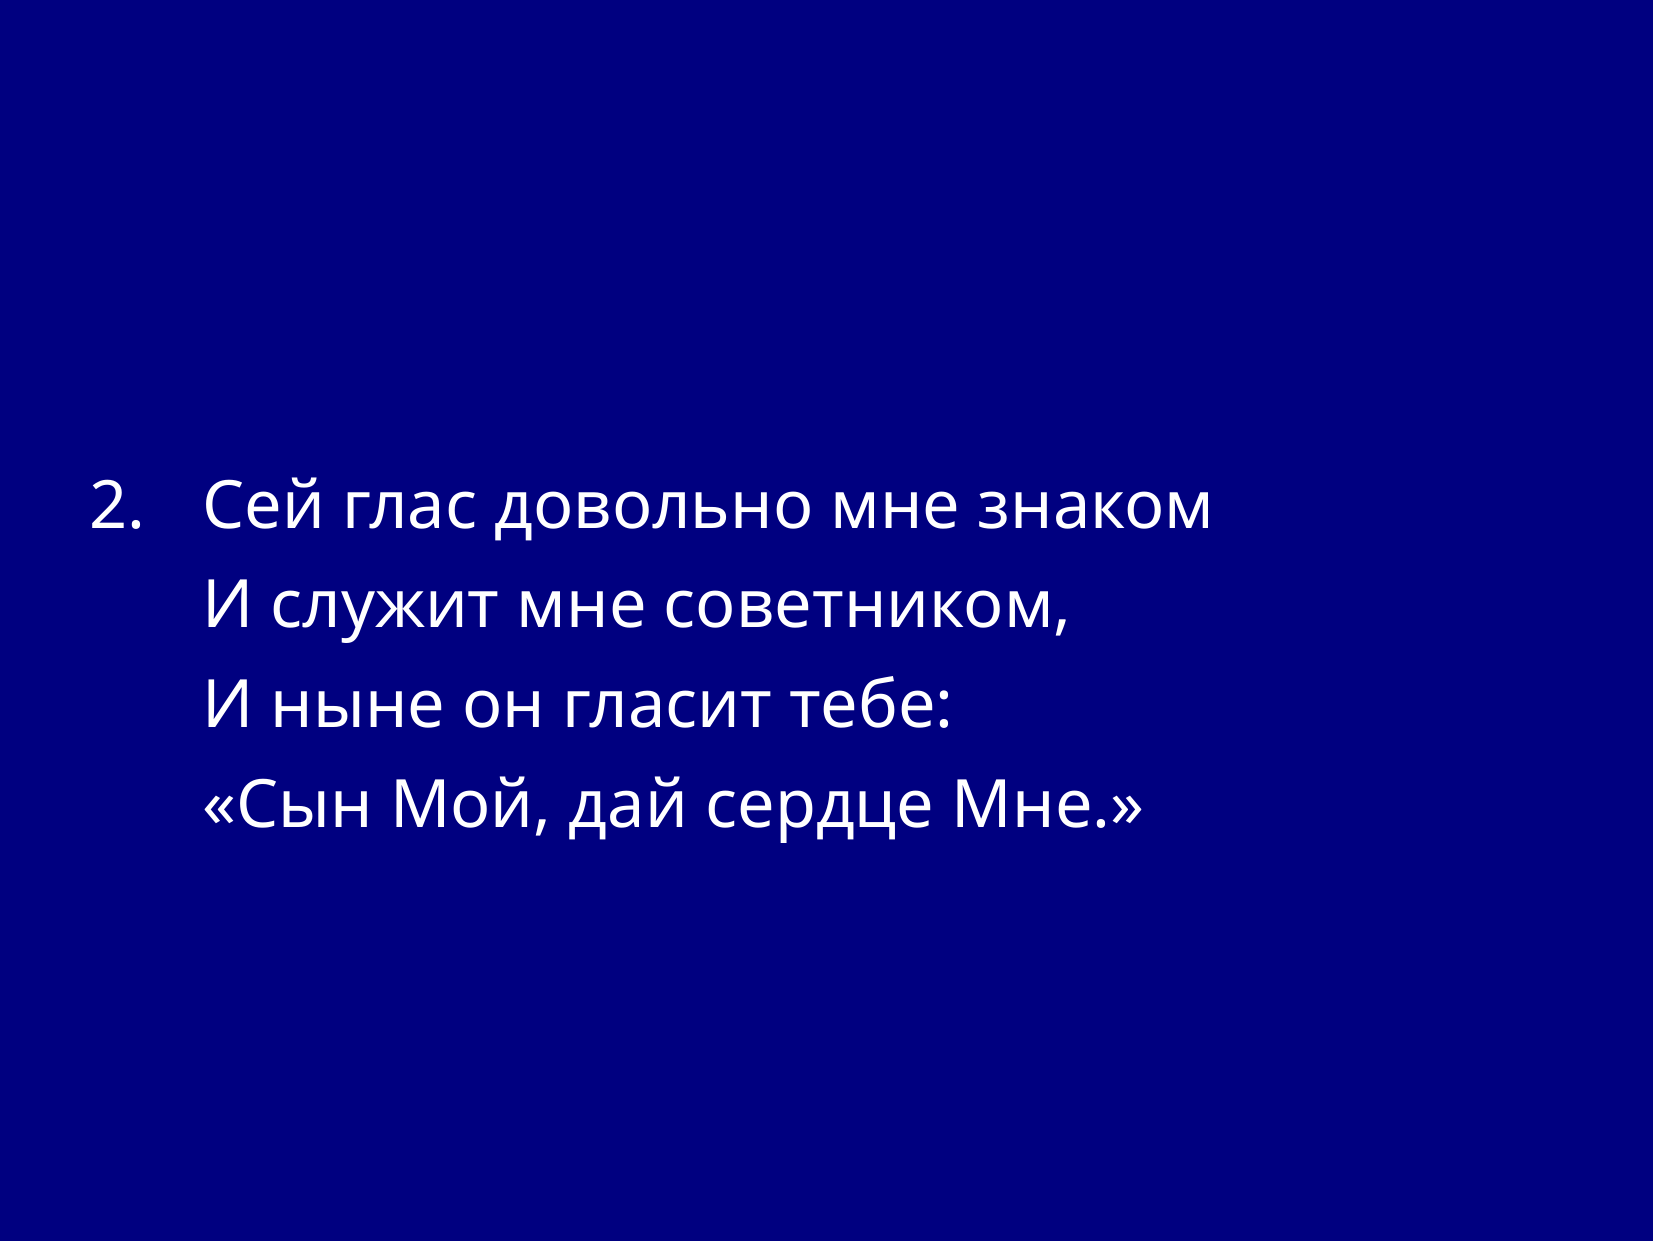

2.	Сей глас довольно мне знаком
	И служит мне советником,
	И ныне он гласит тебе:
	«Сын Мой, дай сердце Мне.»